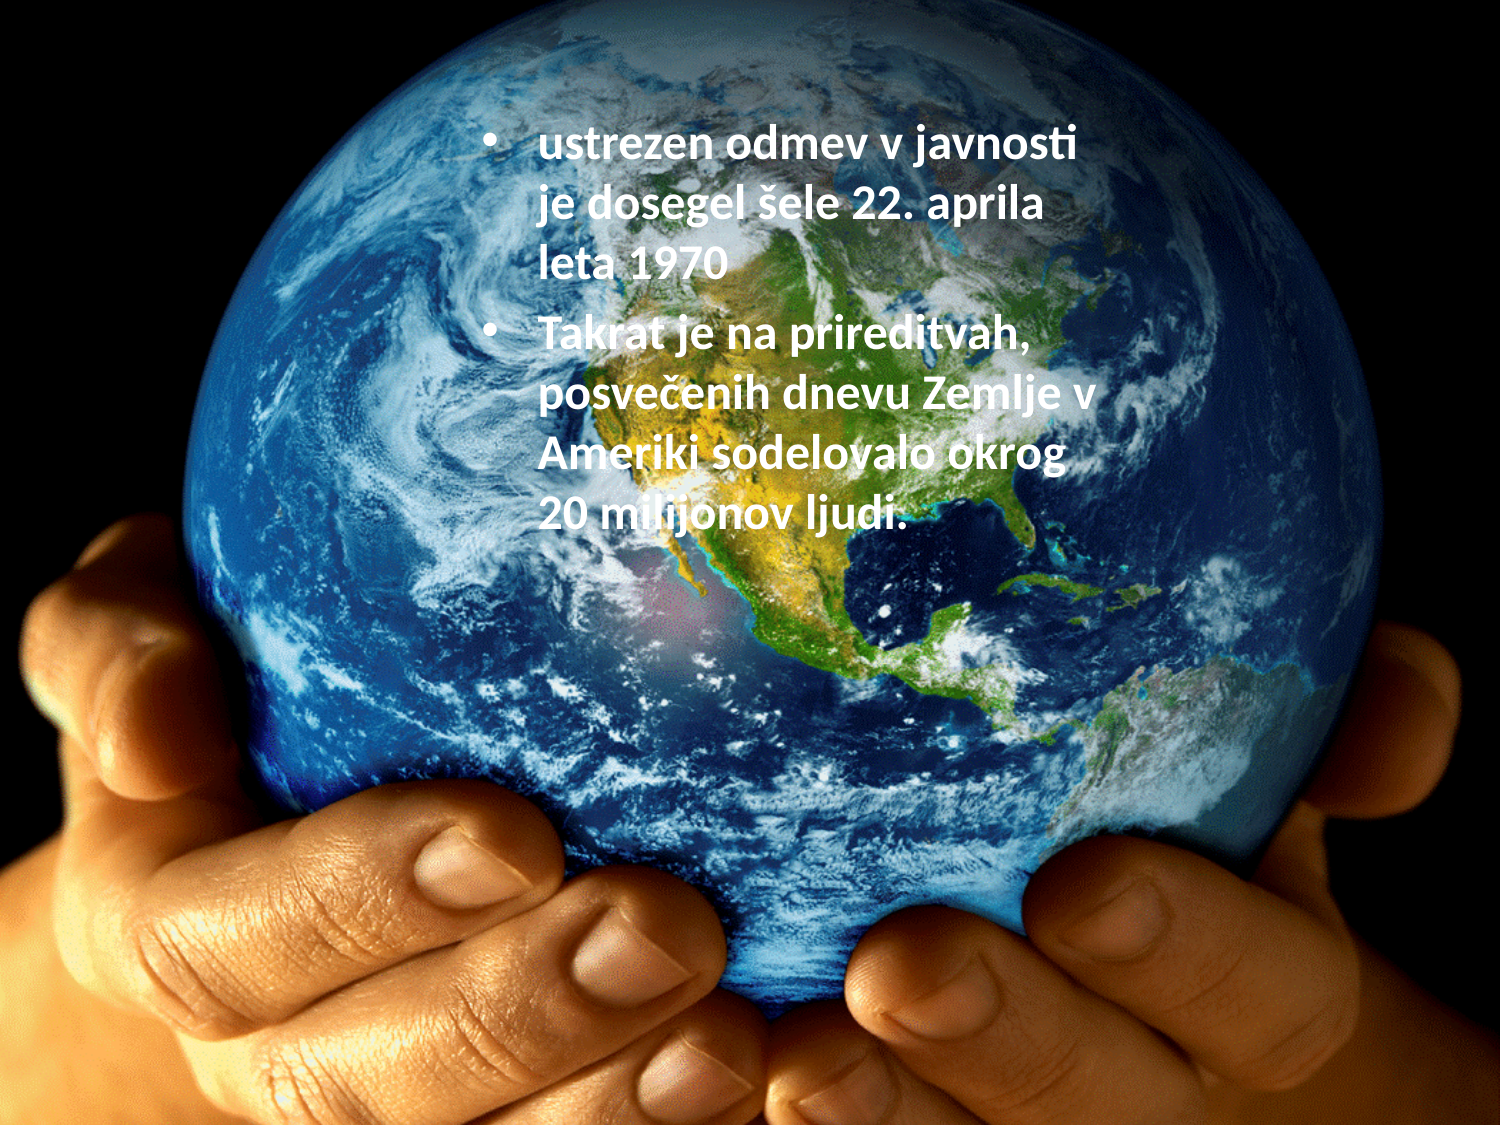

# ustrezen odmev v javnosti je dosegel šele 22. aprila leta 1970
Takrat je na prireditvah, posvečenih dnevu Zemlje v Ameriki sodelovalo okrog 20 milijonov ljudi.